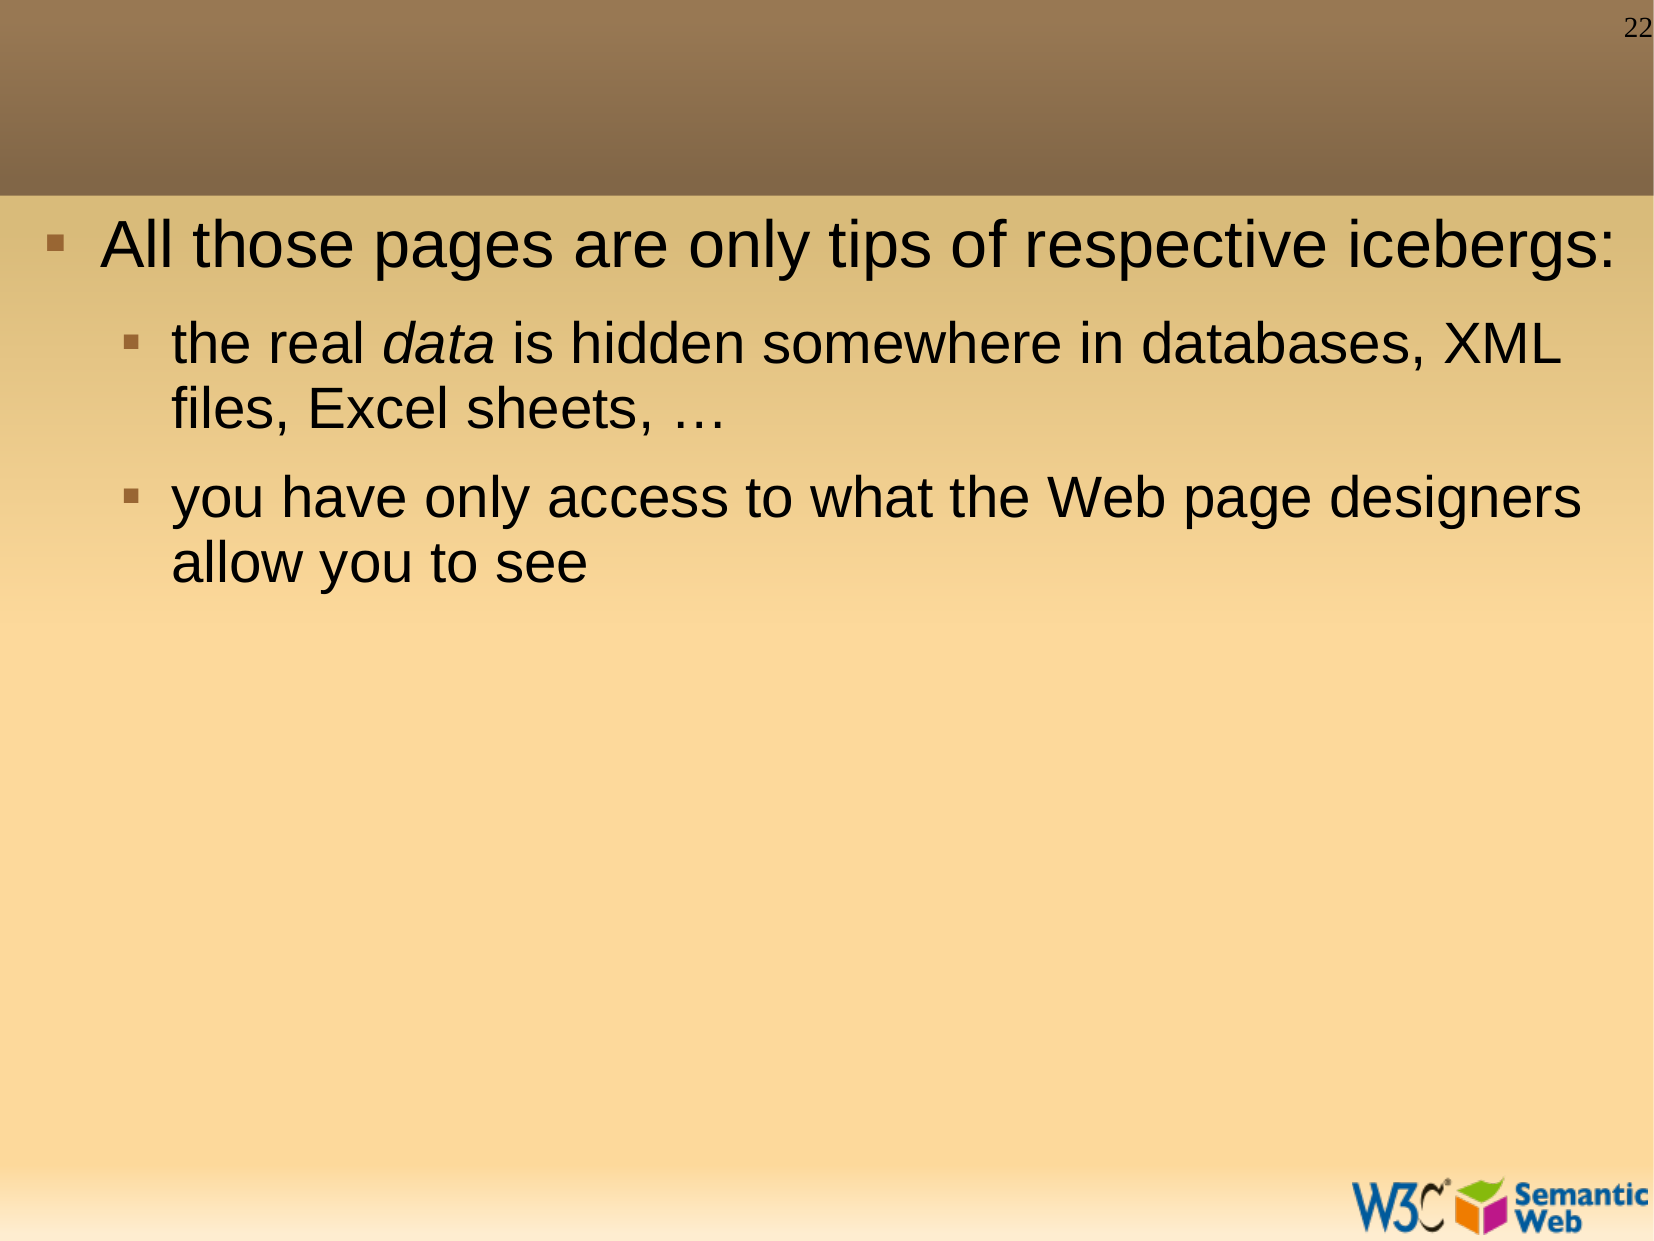

22
# All those pages are only tips of respective icebergs:
the real data is hidden somewhere in databases, XML files, Excel sheets, …
you have only access to what the Web page designers allow you to see